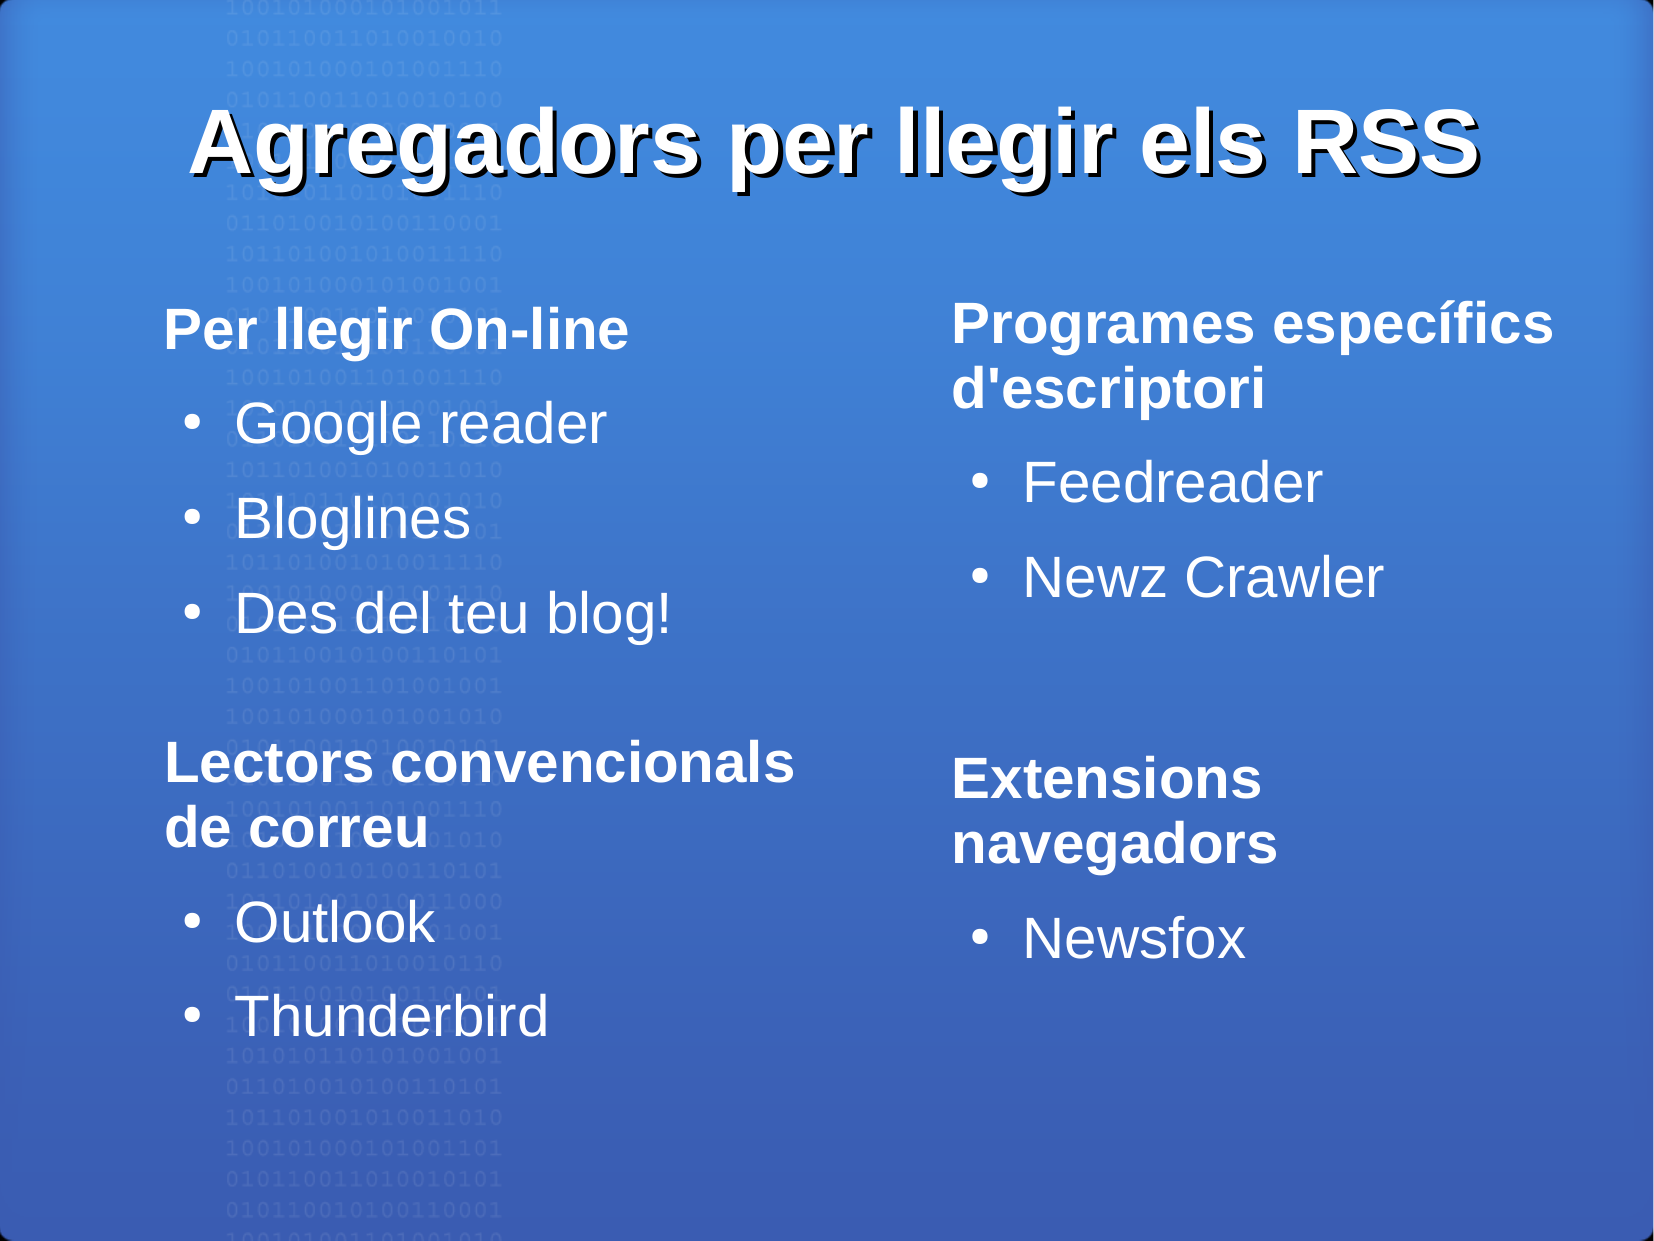

# Agregadors per llegir els RSS
Programes específics
d'escriptori
Feedreader
Newz Crawler
Per llegir On-line
Google reader
Bloglines
Des del teu blog!
Lectors convencionals
de correu
Outlook
Thunderbird
Extensions
navegadors
Newsfox